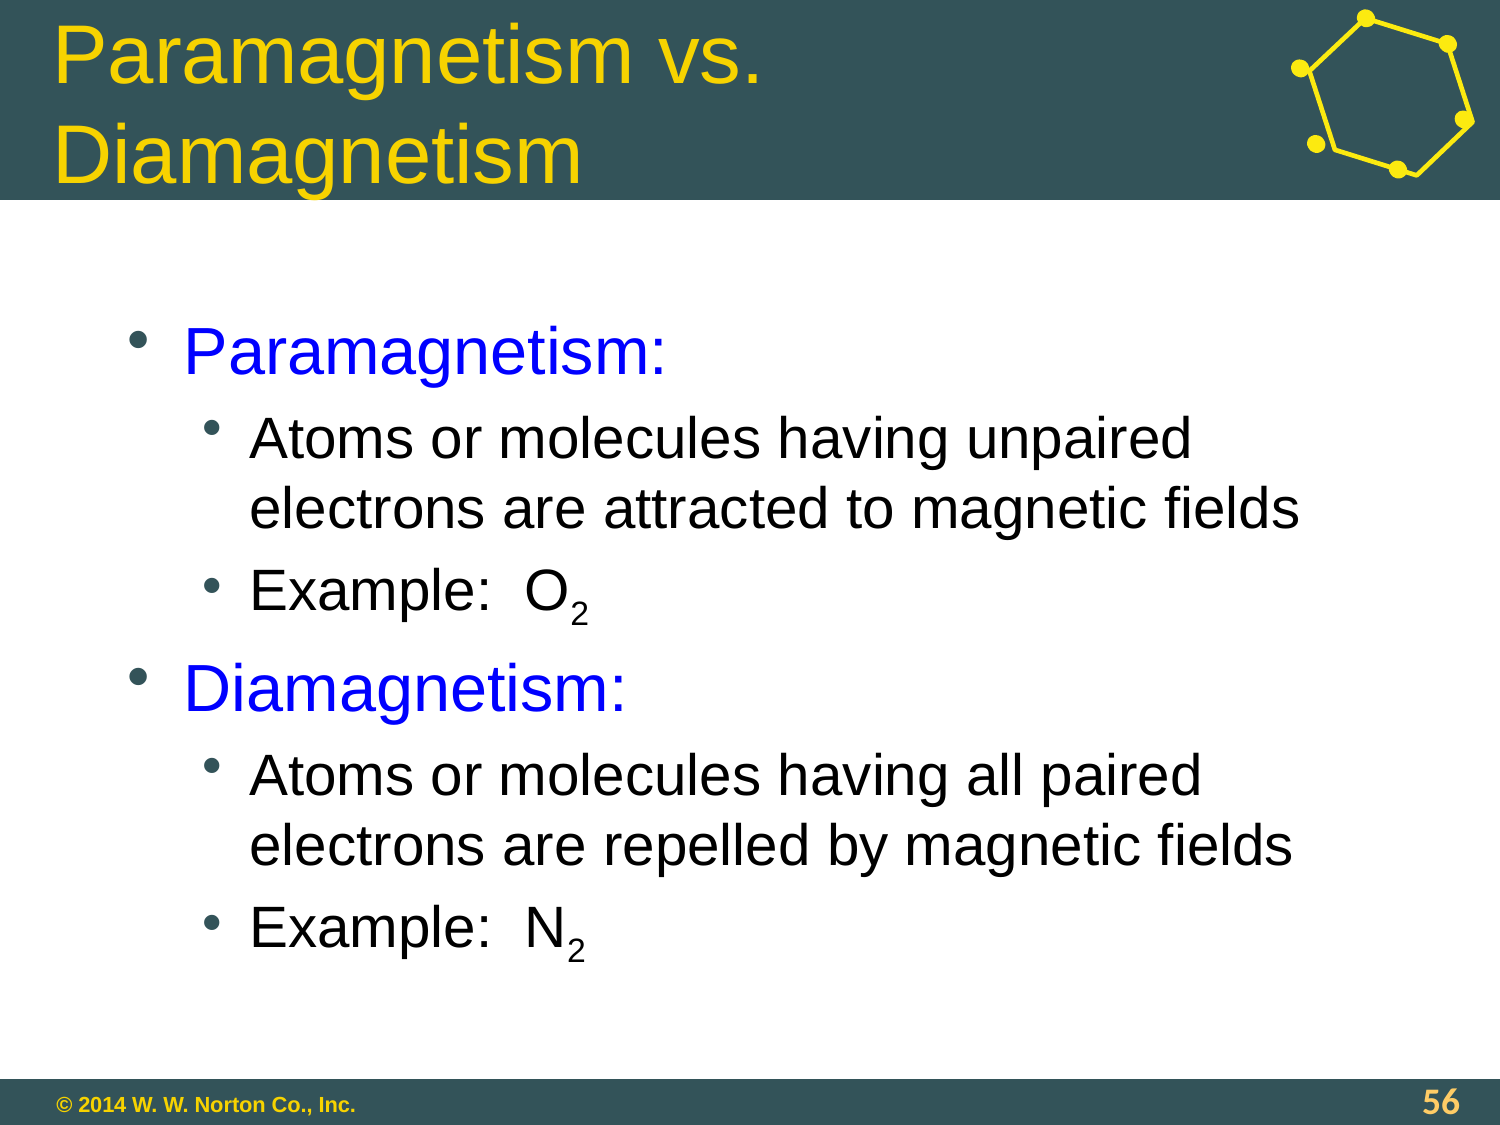

Paramagnetism vs. Diamagnetism
# Paramagnetism:
Atoms or molecules having unpaired electrons are attracted to magnetic fields
Example: O2
Diamagnetism:
Atoms or molecules having all paired electrons are repelled by magnetic fields
Example: N2